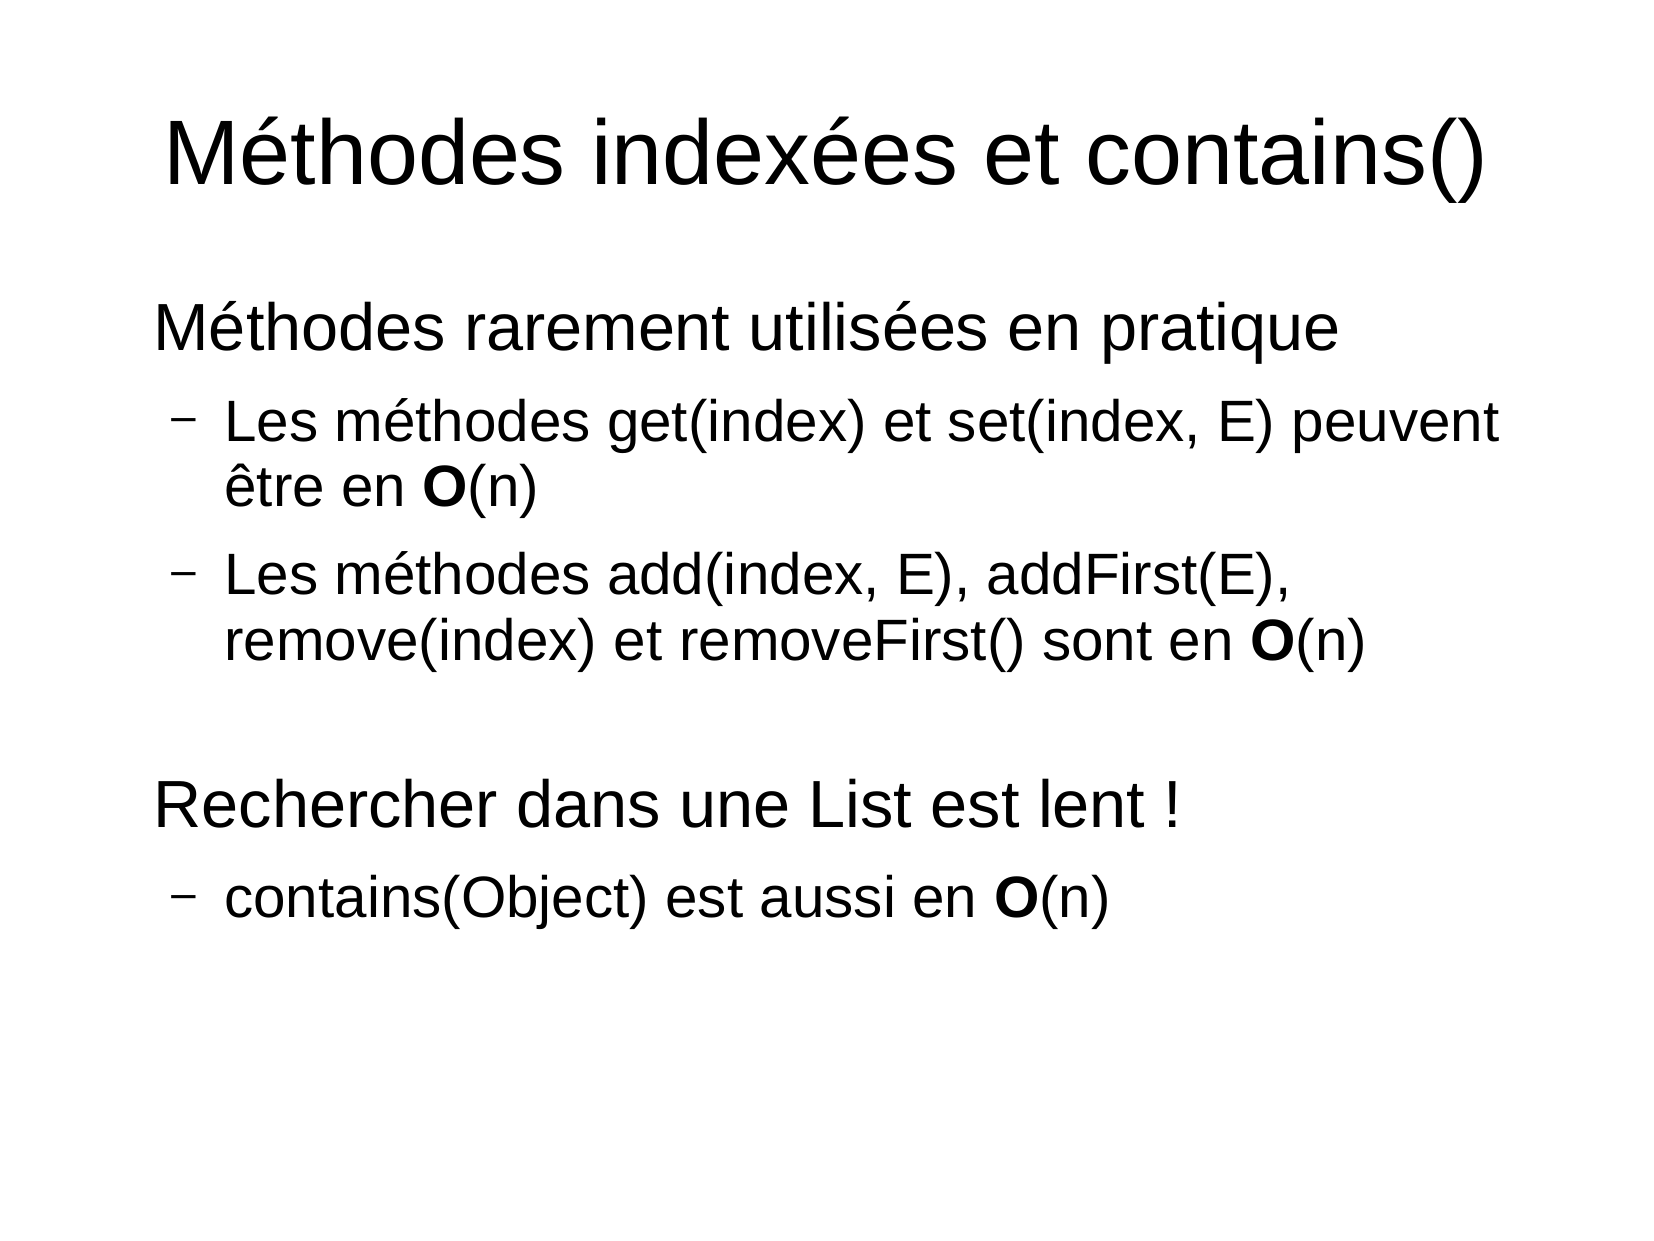

# Méthodes indexées et contains()
Méthodes rarement utilisées en pratique
Les méthodes get(index) et set(index, E) peuvent être en O(n)
Les méthodes add(index, E), addFirst(E), remove(index) et removeFirst() sont en O(n)
Rechercher dans une List est lent !
contains(Object) est aussi en O(n)